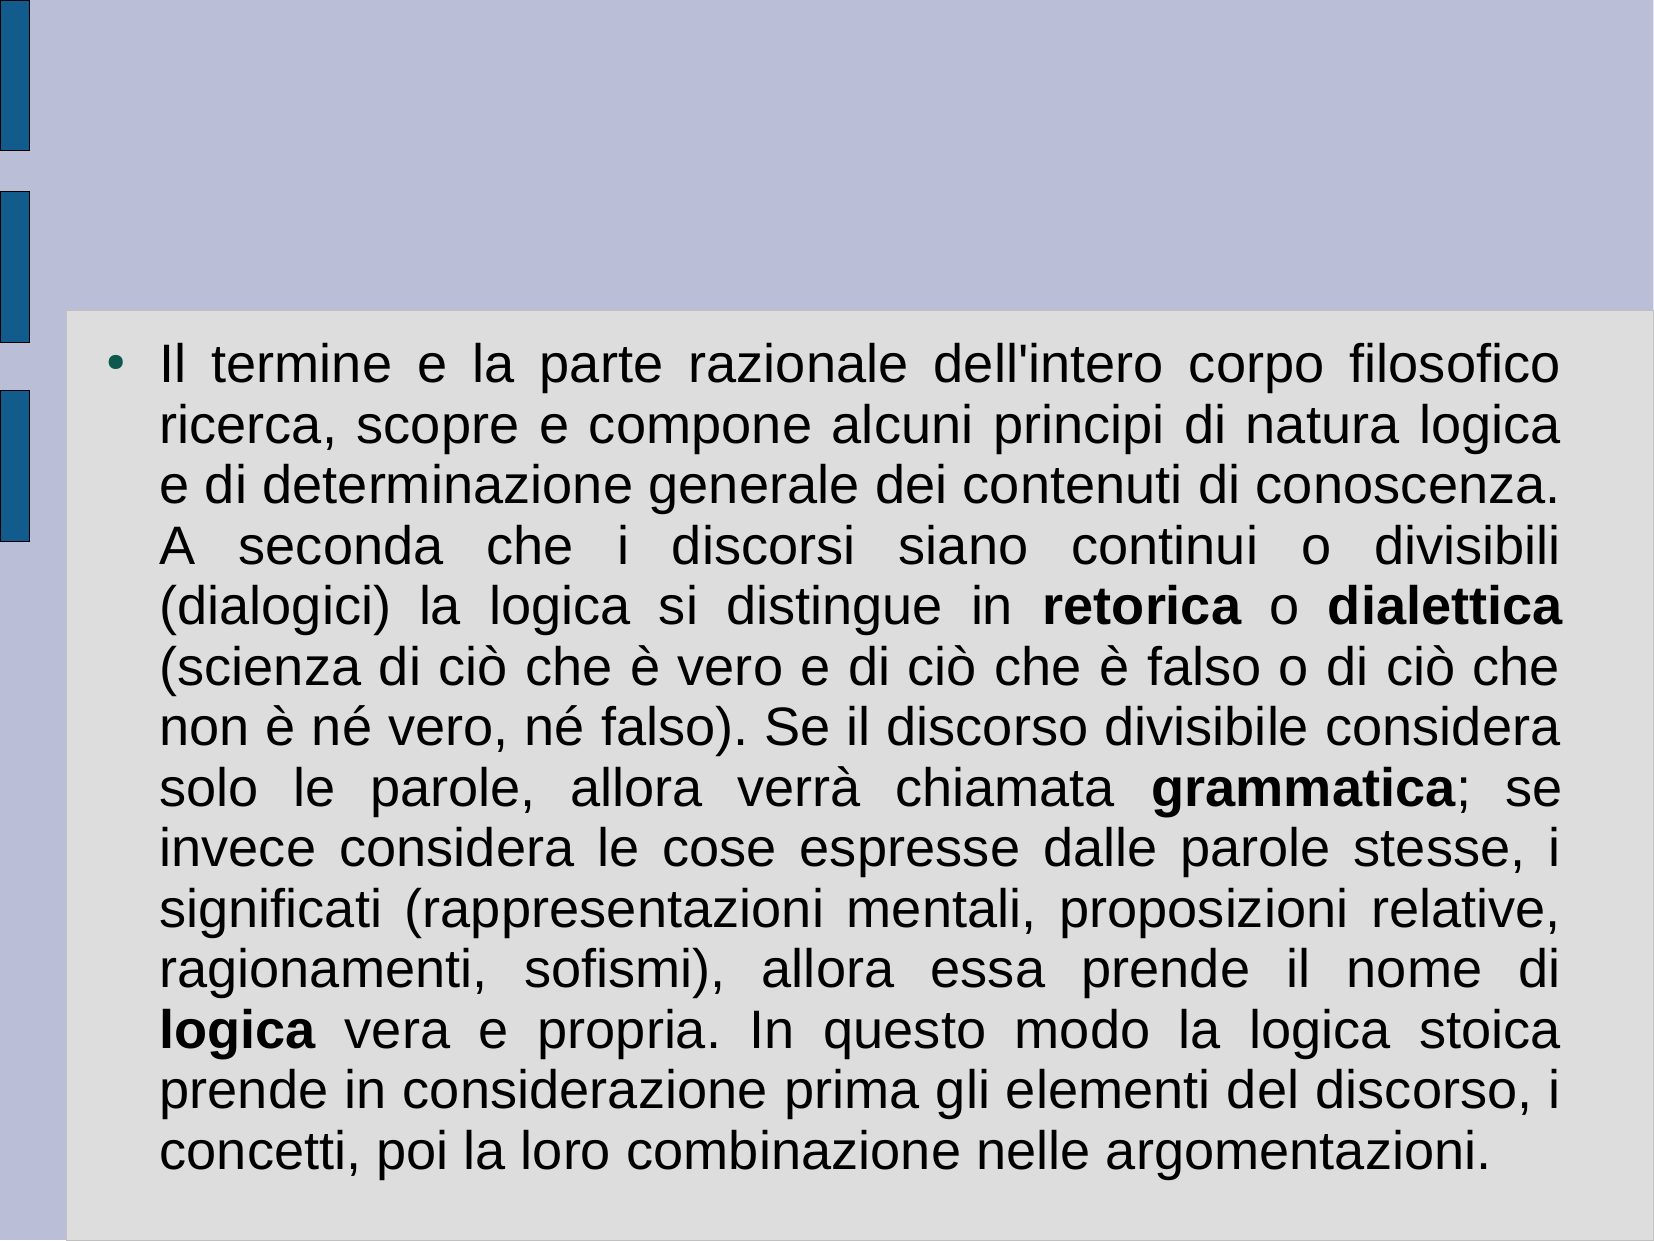

#
Il termine e la parte razionale dell'intero corpo filosofico ricerca, scopre e compone alcuni principi di natura logica e di determinazione generale dei contenuti di conoscenza. A seconda che i discorsi siano continui o divisibili (dialogici) la logica si distingue in retorica o dialettica (scienza di ciò che è vero e di ciò che è falso o di ciò che non è né vero, né falso). Se il discorso divisibile considera solo le parole, allora verrà chiamata grammatica; se invece considera le cose espresse dalle parole stesse, i significati (rappresentazioni mentali, proposizioni relative, ragionamenti, sofismi), allora essa prende il nome di logica vera e propria. In questo modo la logica stoica prende in considerazione prima gli elementi del discorso, i concetti, poi la loro combinazione nelle argomentazioni.